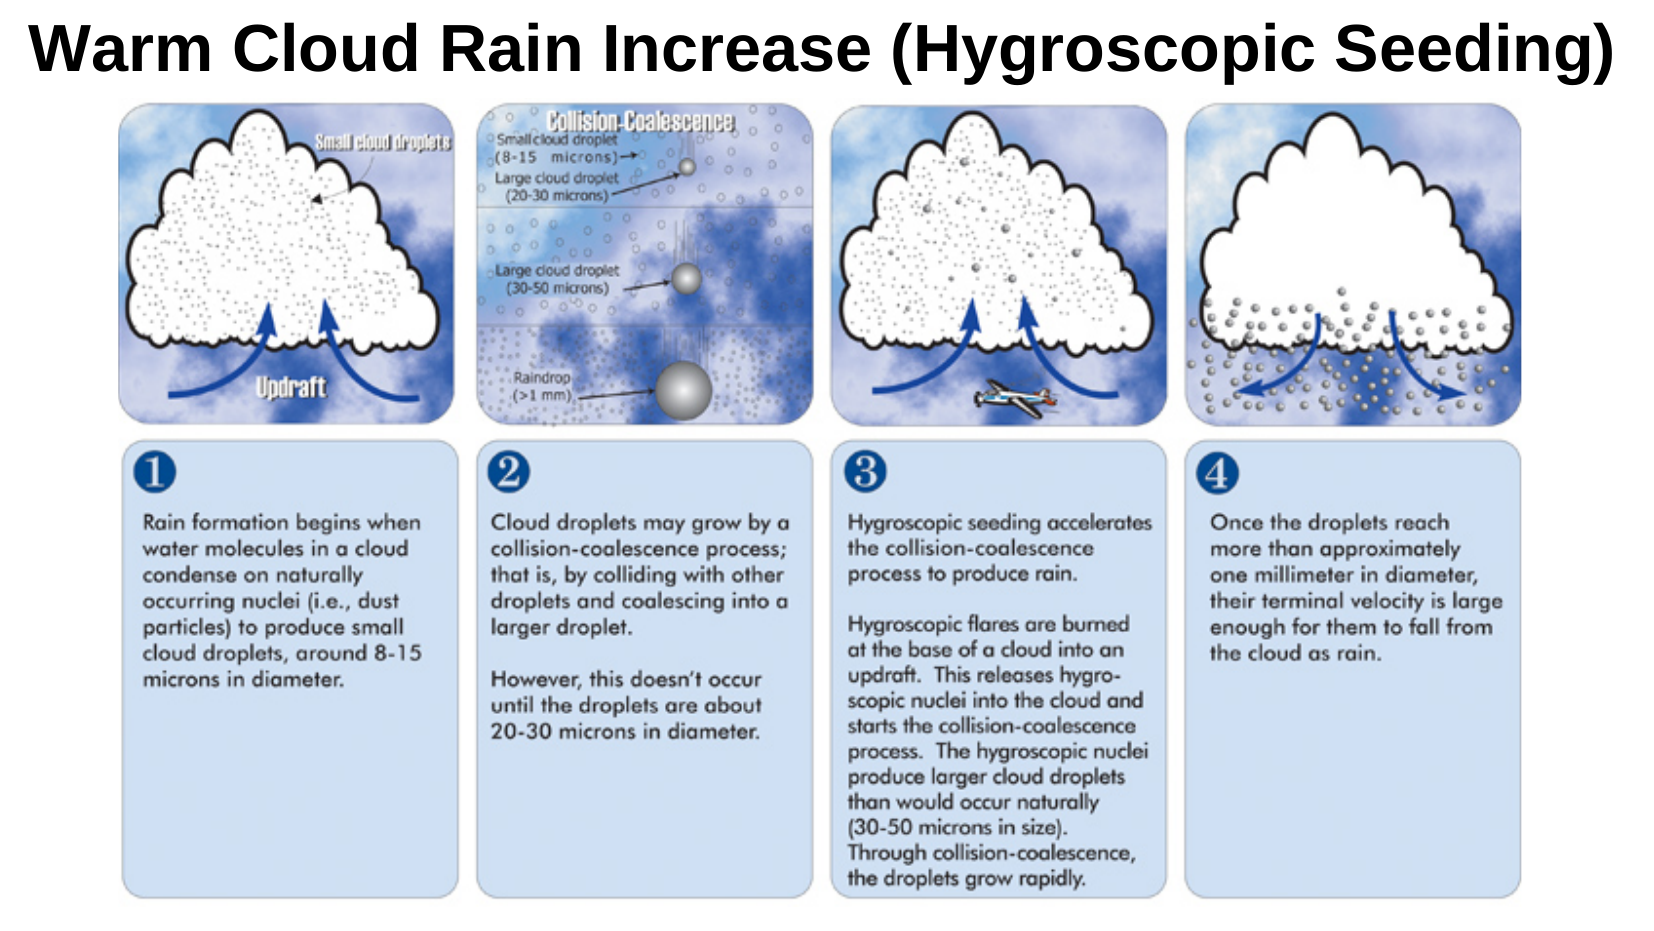

# Warm Cloud Rain Increase (Hygroscopic Seeding)